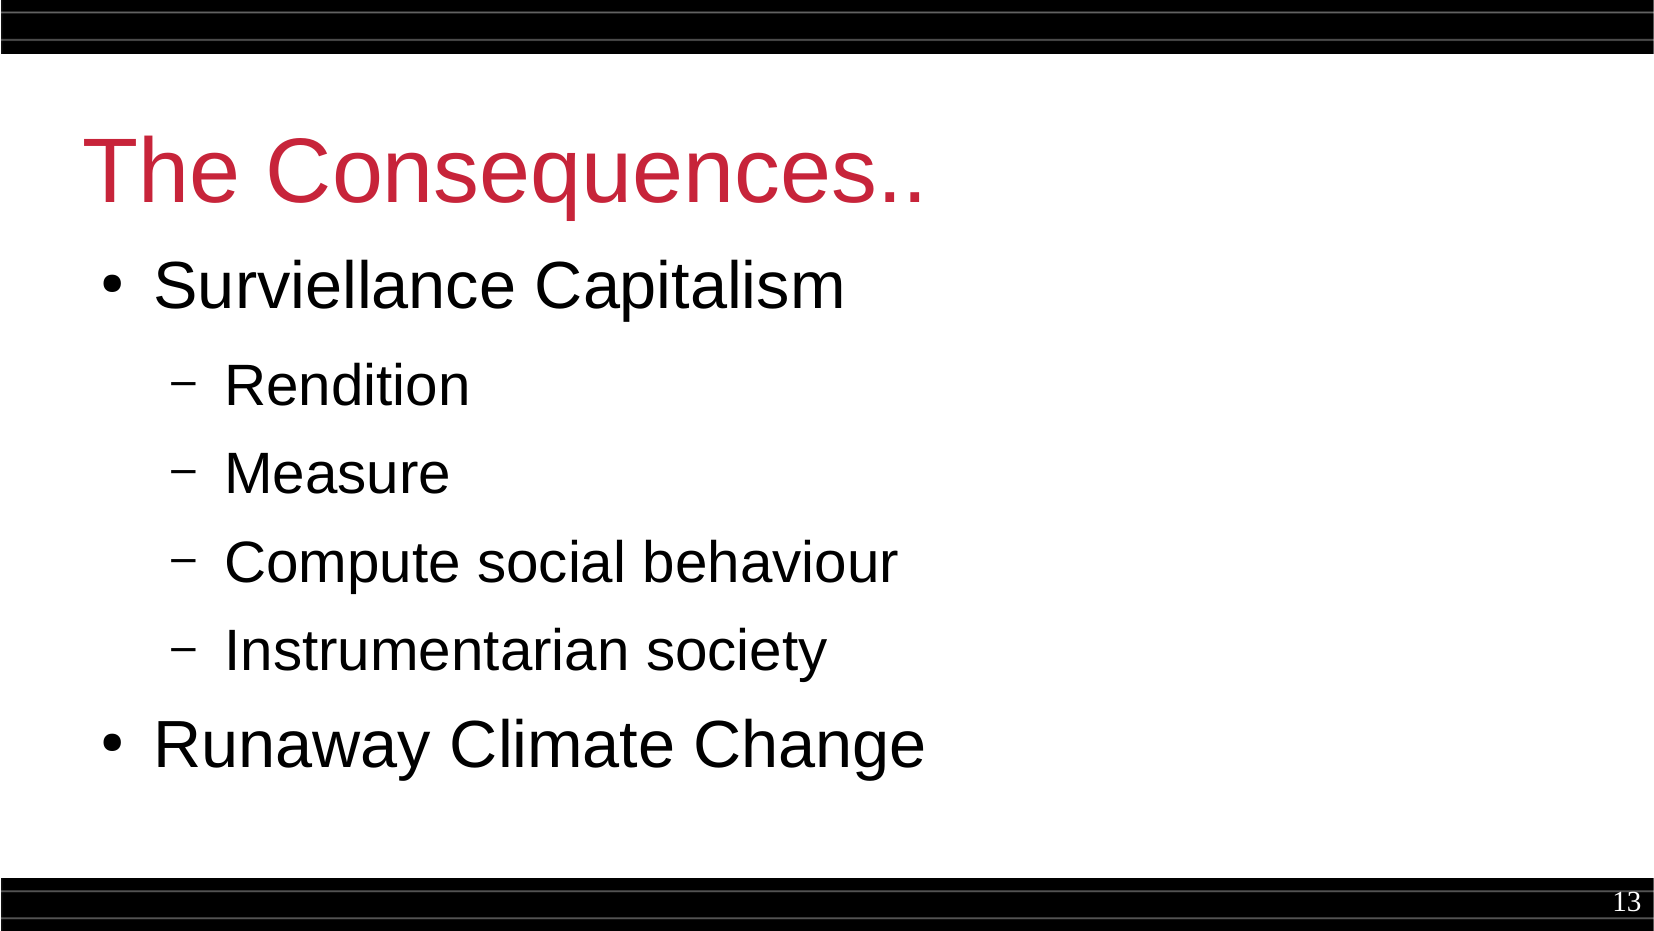

# The Consequences..
Surviellance Capitalism
Rendition
Measure
Compute social behaviour
Instrumentarian society
Runaway Climate Change